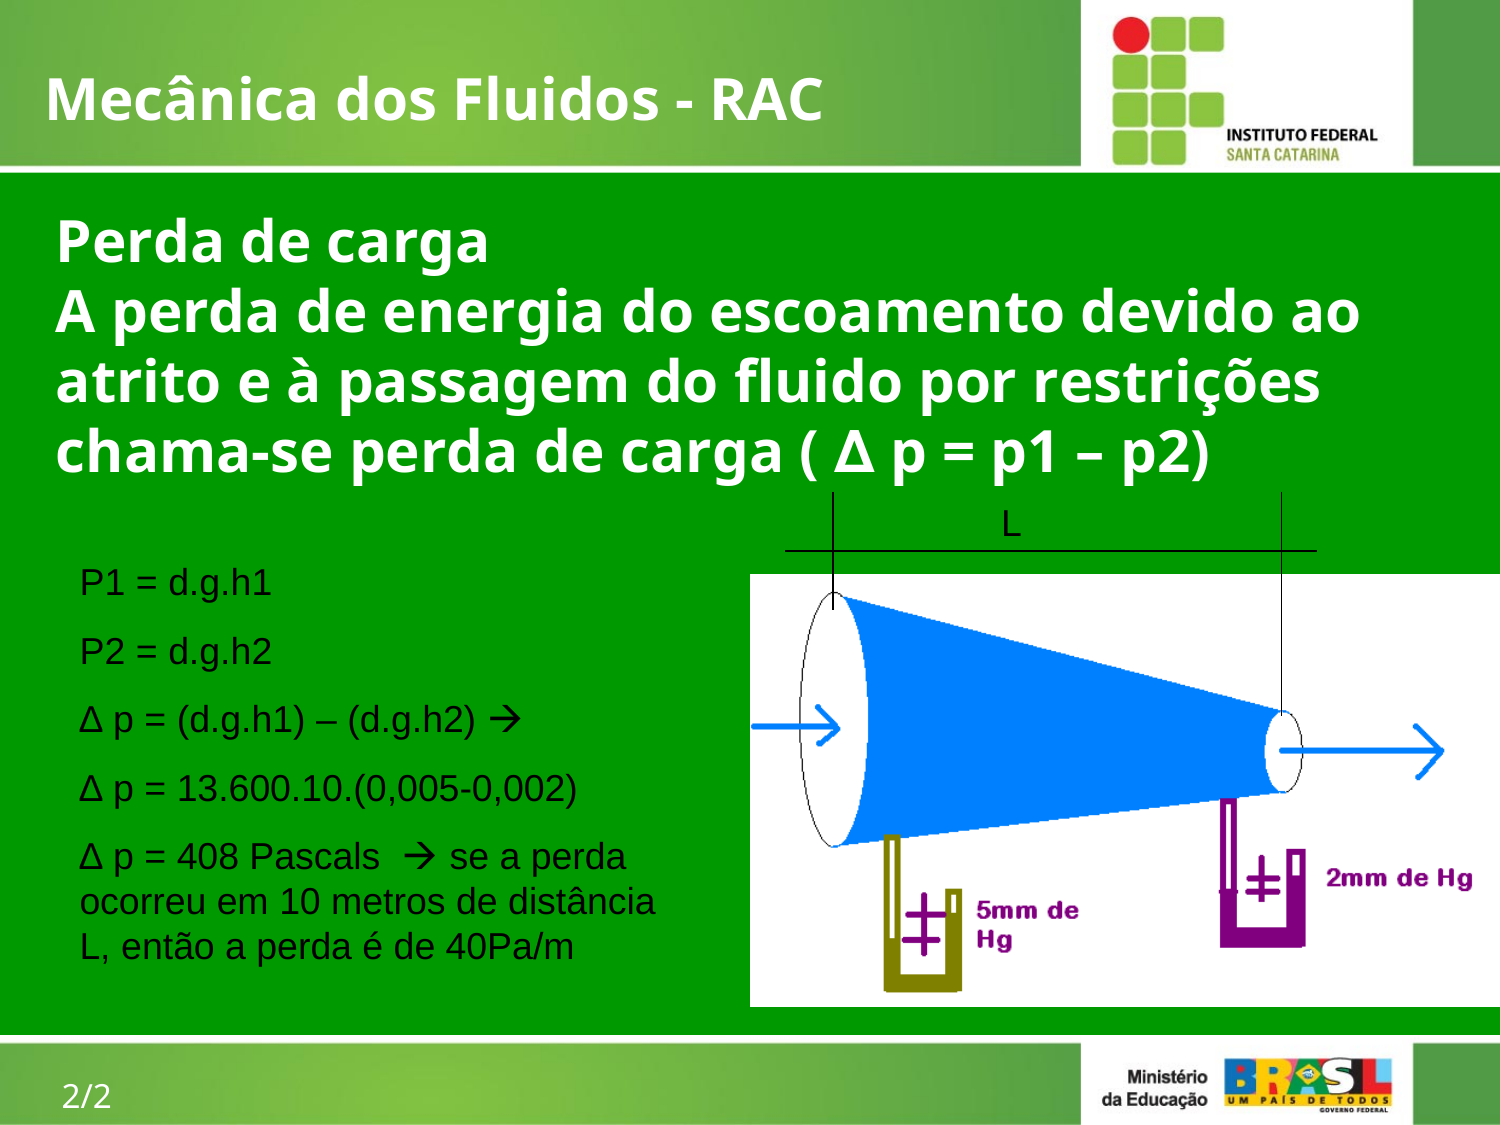

Mecânica dos Fluidos - RAC
Perda de carga
A perda de energia do escoamento devido ao atrito e à passagem do fluido por restrições chama-se perda de carga ( ∆ p = p1 – p2)
L
P1 = d.g.h1
P2 = d.g.h2
∆ p = (d.g.h1) – (d.g.h2) 
∆ p = 13.600.10.(0,005-0,002)
∆ p = 408 Pascals  se a perda ocorreu em 10 metros de distância L, então a perda é de 40Pa/m
2/2